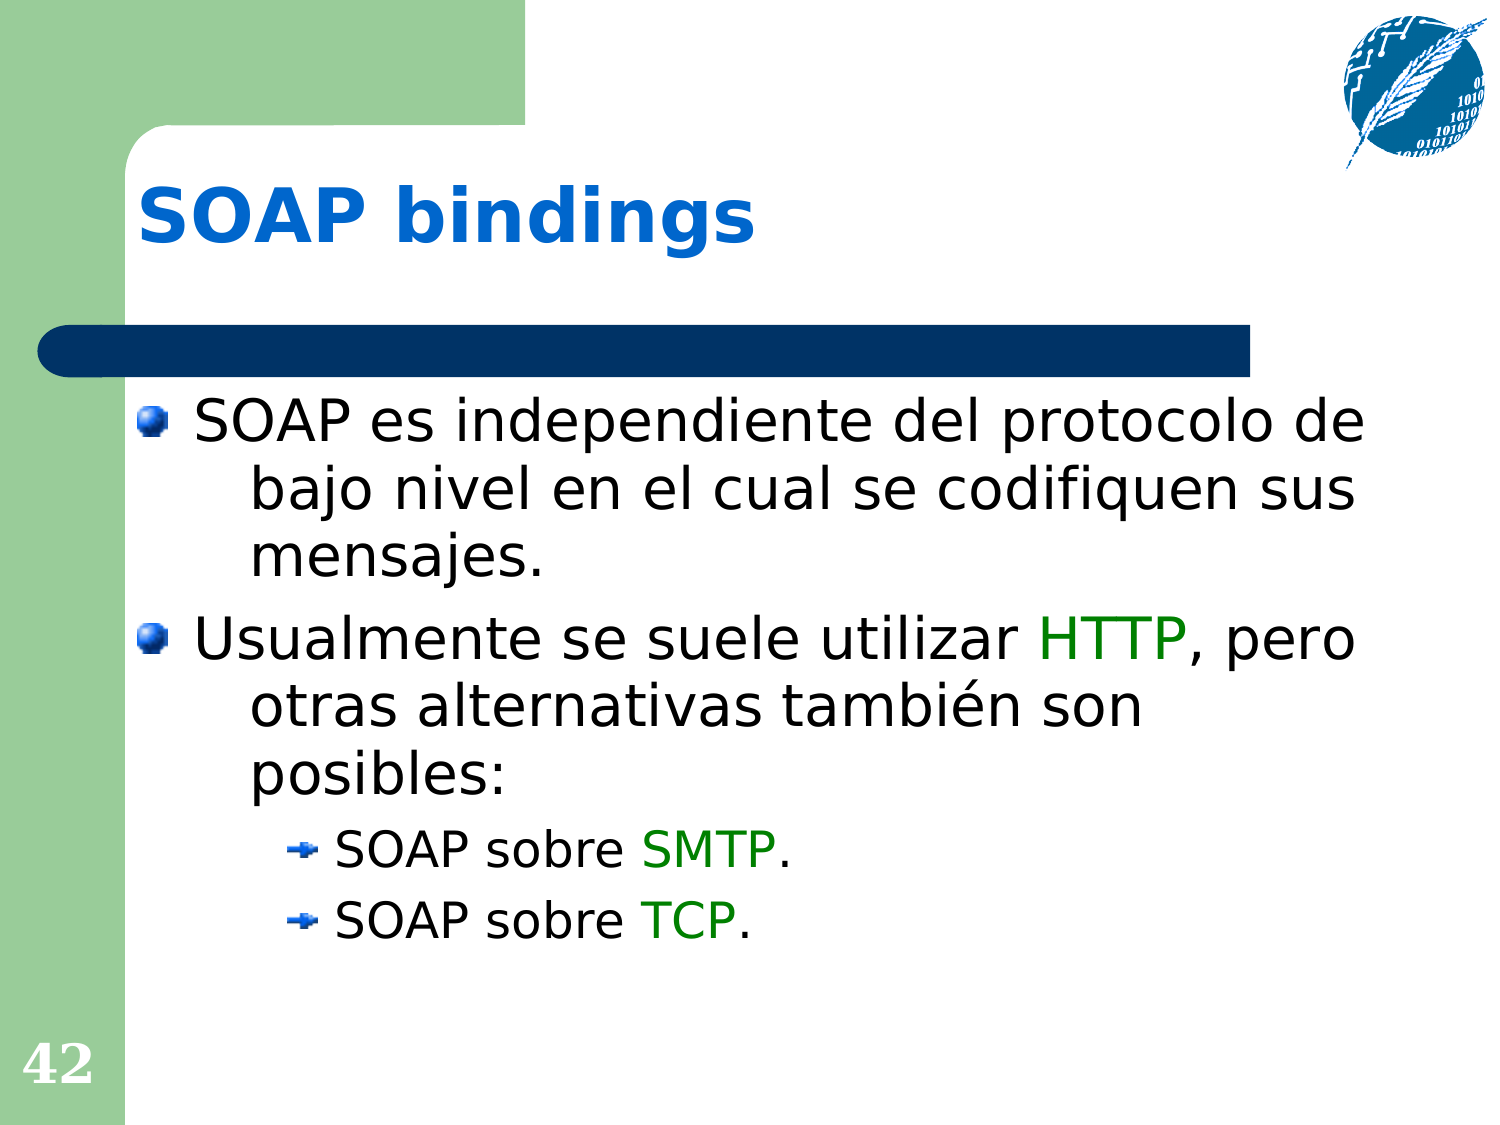

# SOAP bindings
SOAP es independiente del protocolo de bajo nivel en el cual se codifiquen sus mensajes.
Usualmente se suele utilizar HTTP, pero otras alternativas también son posibles:
SOAP sobre SMTP.
SOAP sobre TCP.
42